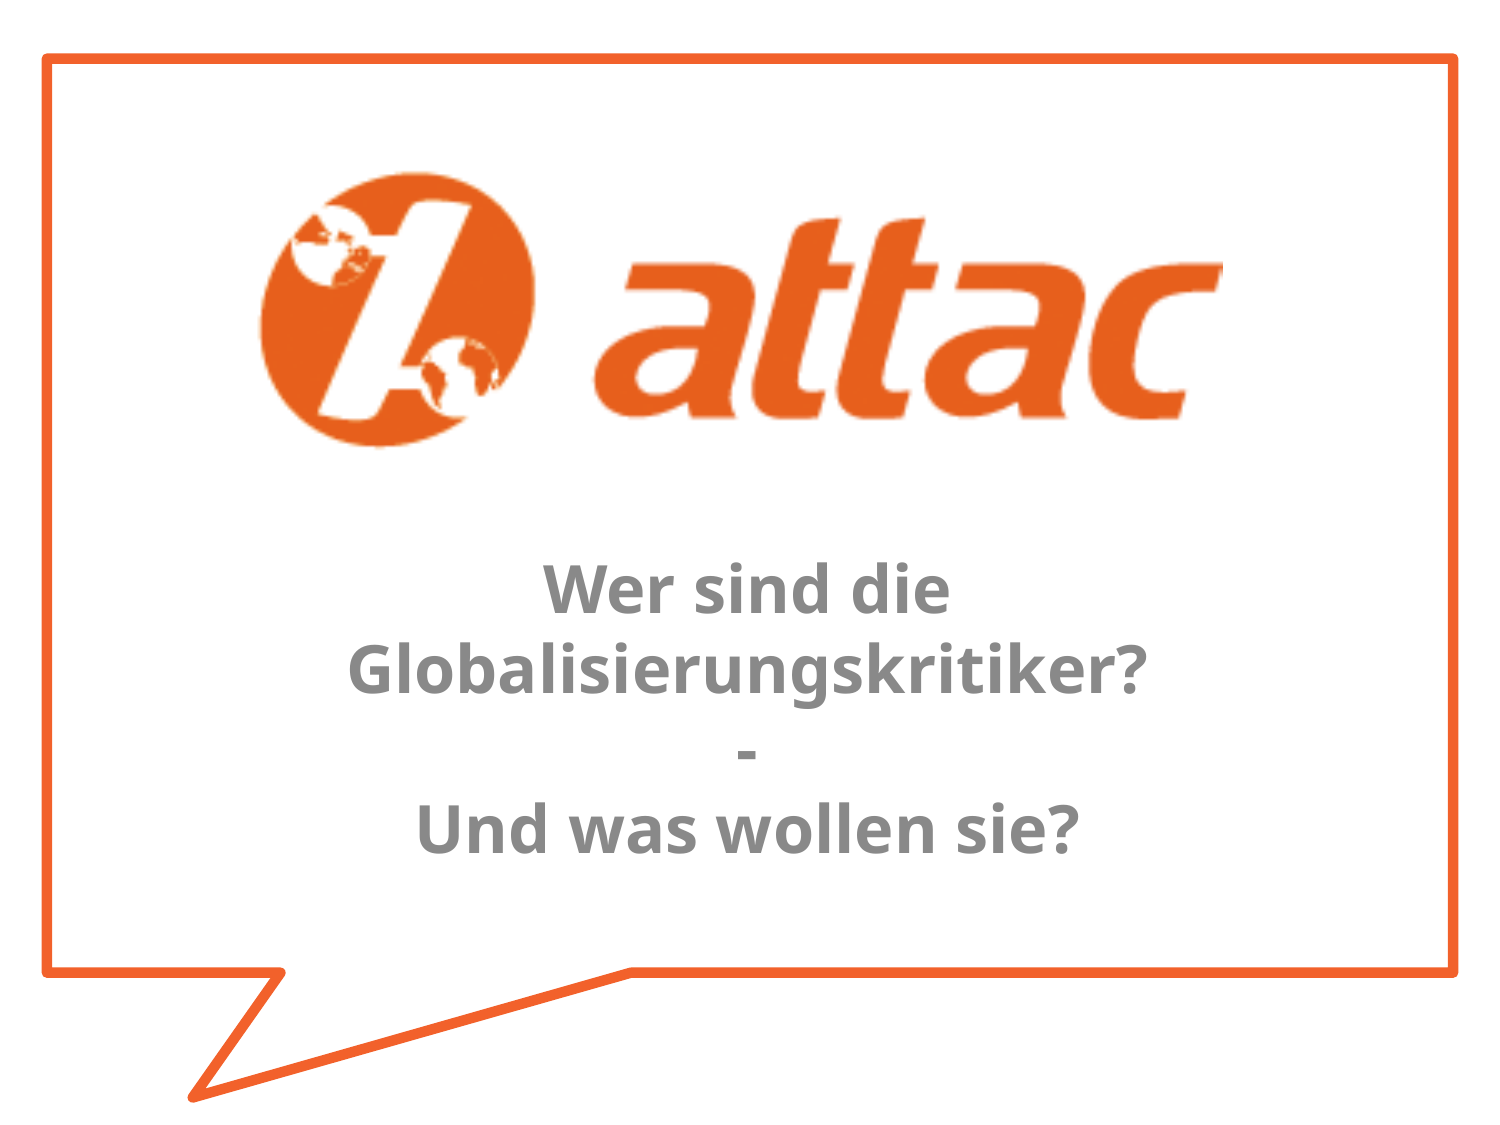

# Wer sind die Globalisierungskritiker? - Und was wollen sie?